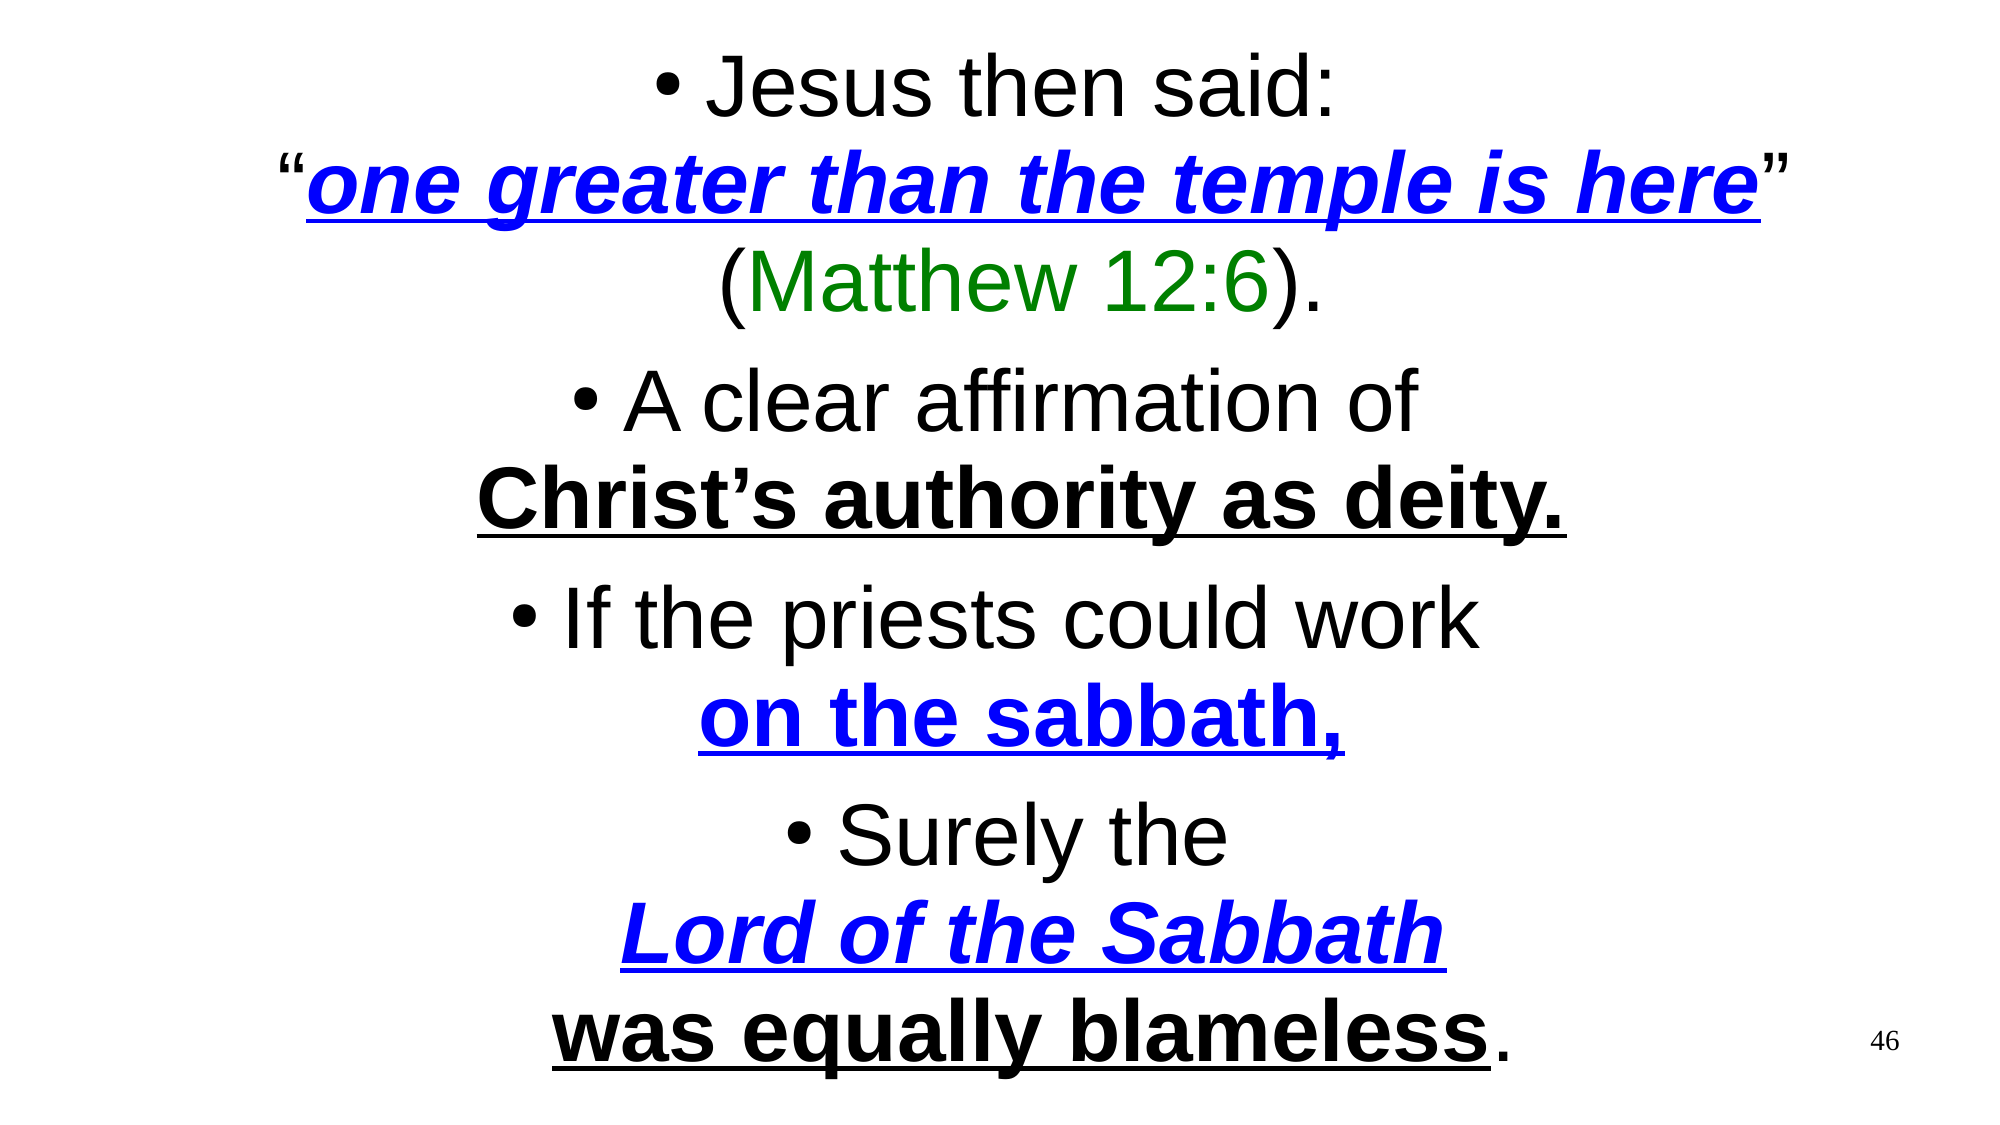

# Jesus then said: “one greater than the temple is here” (Matthew 12:6).
A clear affirmation of
Christ’s authority as deity.
If the priests could work
on the sabbath,
Surely the
Lord of the Sabbath
was equally blameless.
46